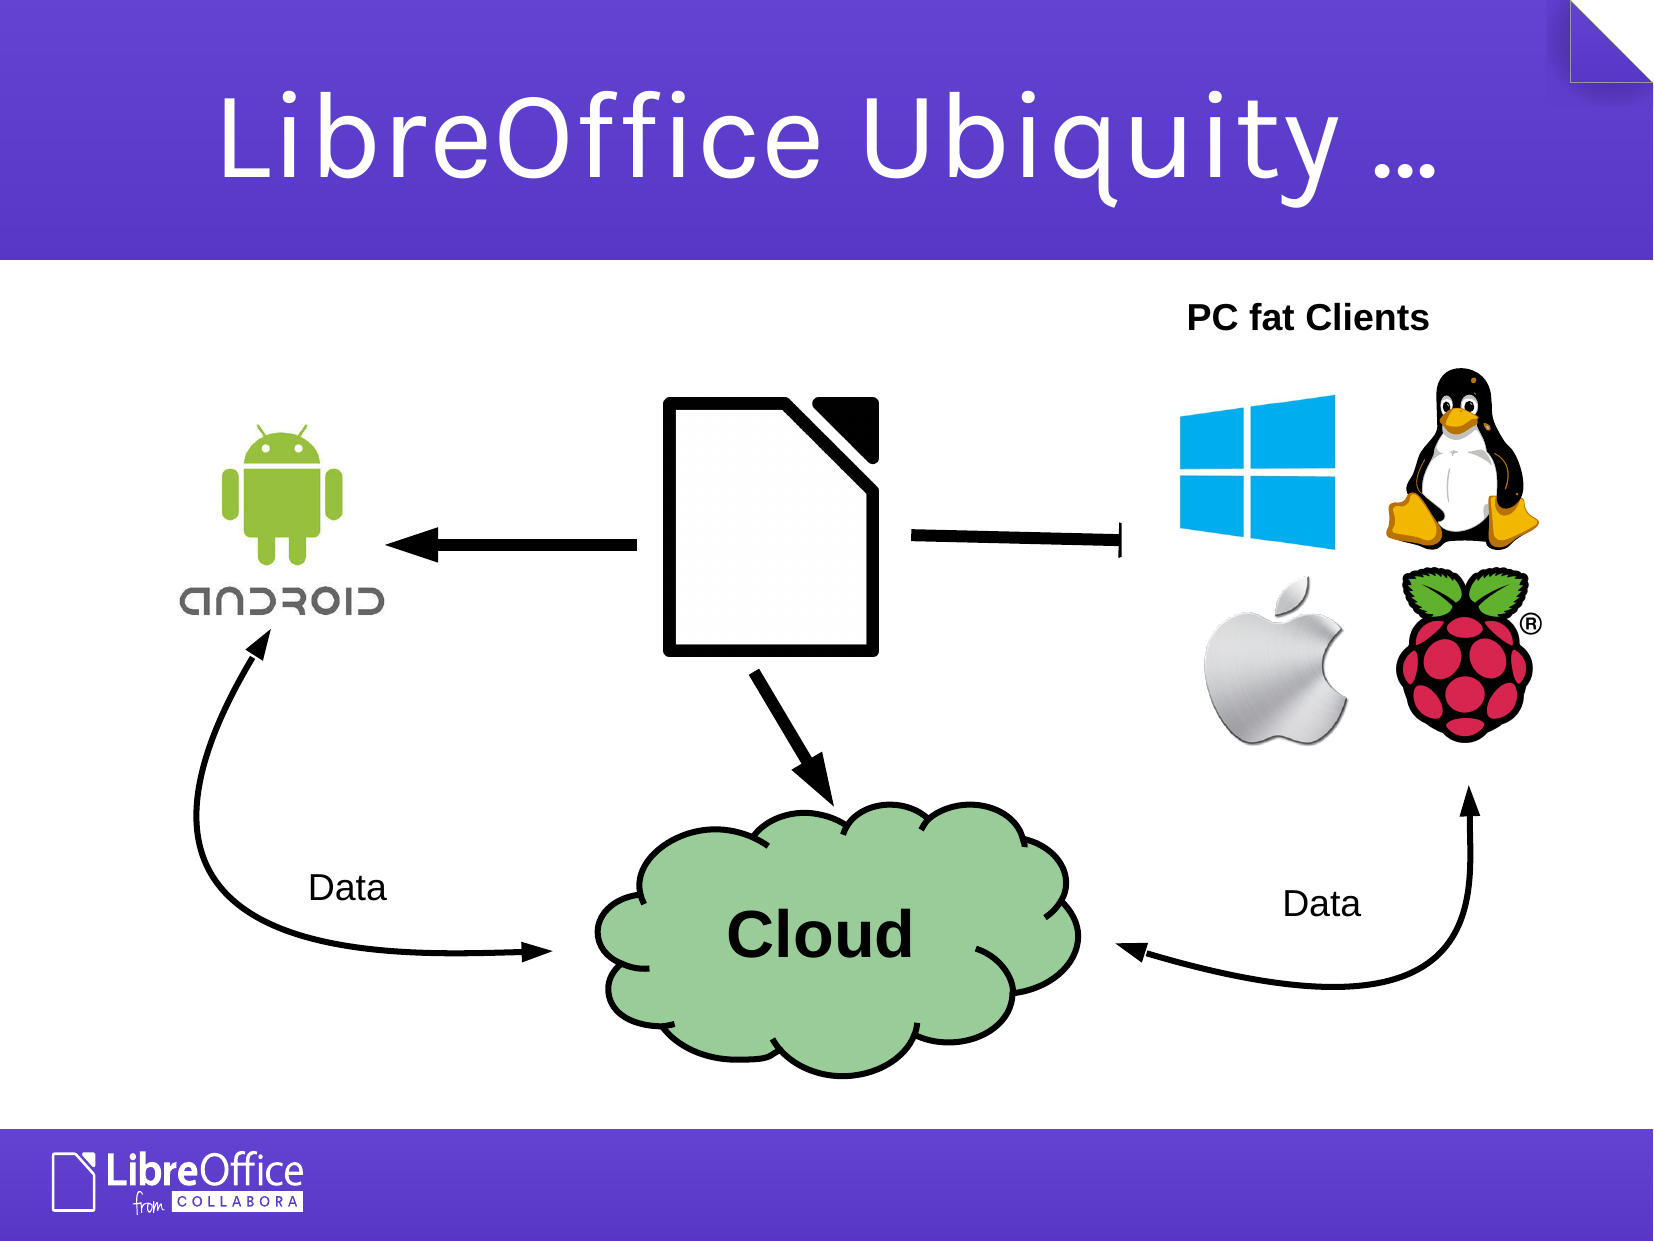

# LibreOffice Ubiquity ...
PC fat Clients
Cloud
Data
Data